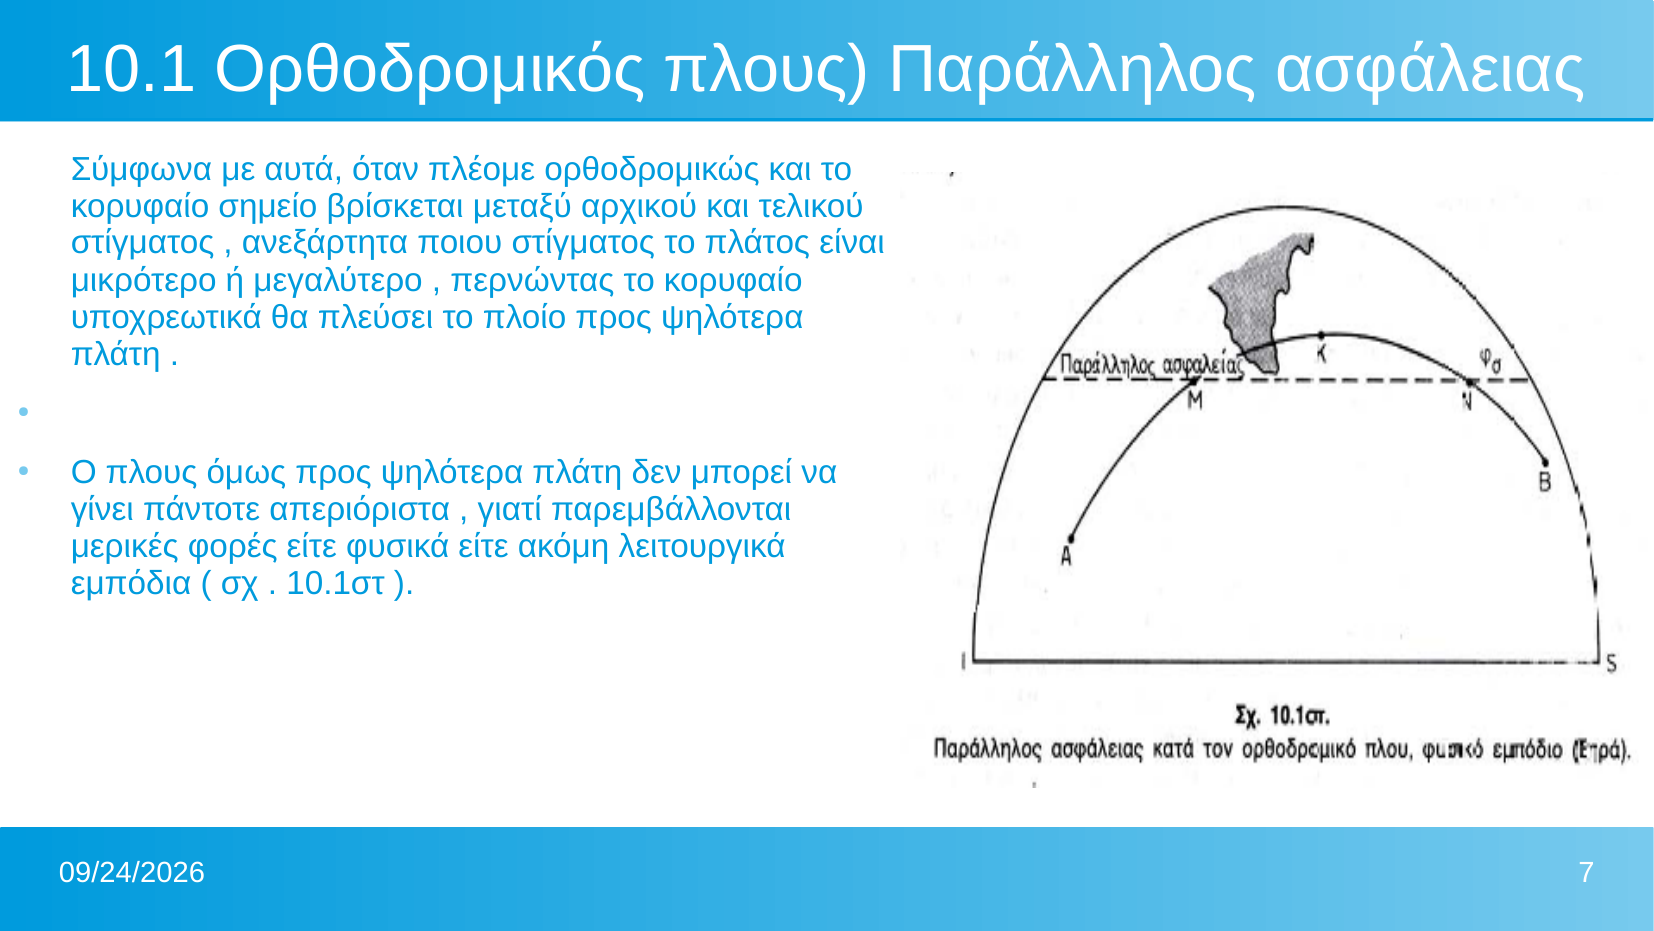

# 10.1 Ορθοδρομικός πλους) Παράλληλος ασφάλειας
Σύμφωνα με αυτά, όταν πλέομε ορθοδρομικώς και το κορυφαίο σημείο βρίσκεται μεταξύ αρχικού και τελικού στίγματος , ανεξάρτητα ποιου στίγματος το πλάτος είναι μικρότερο ή μεγαλύτερο , περνώντας το κορυφαίο υποχρεωτικά θα πλεύσει το πλοίο προς ψηλότερα πλάτη .
Ο πλους όμως προς ψηλότερα πλάτη δεν μπορεί να γίνει πάντοτε απεριόριστα , γιατί παρεμβάλλονται μερικές φορές είτε φυσικά είτε ακόμη λειτουργικά εμπόδια ( σχ . 10.1στ ).
7